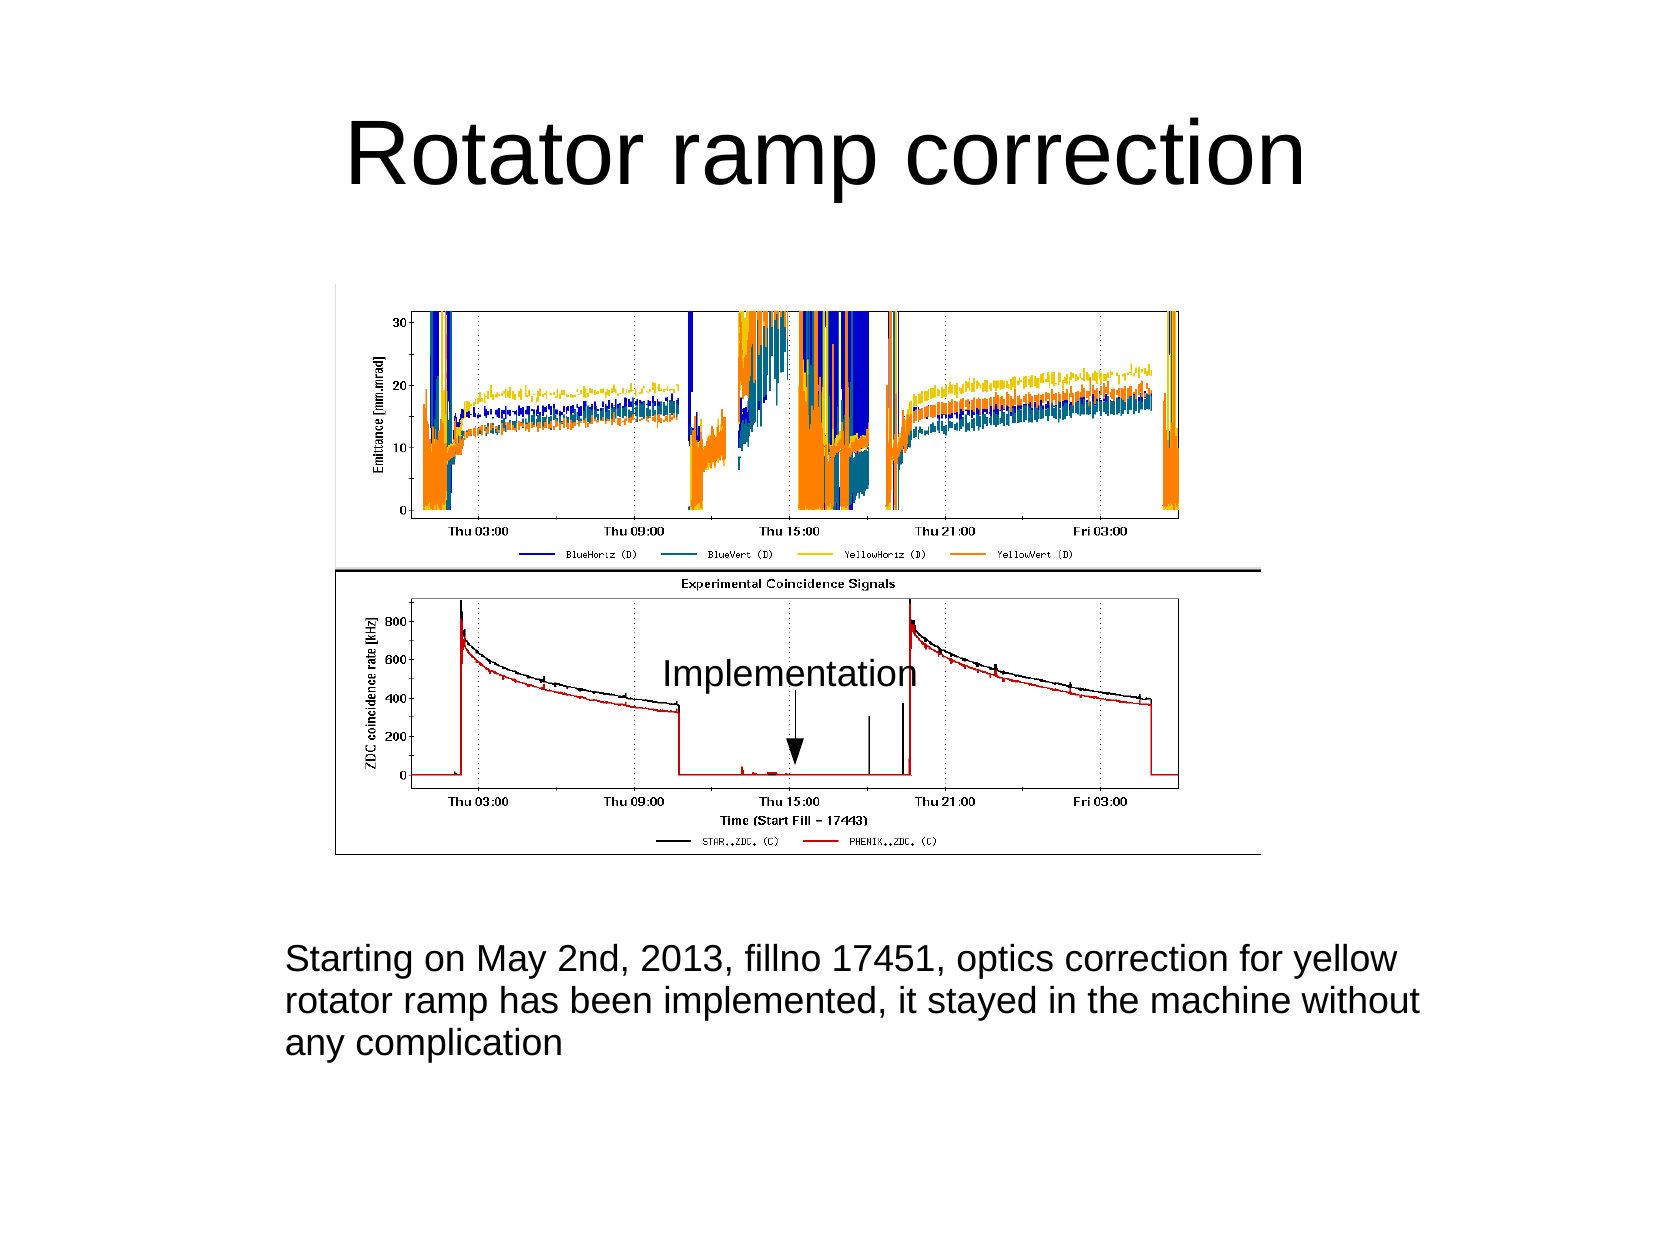

# Rotator ramp correction
Implementation
Starting on May 2nd, 2013, fillno 17451, optics correction for yellow rotator ramp has been implemented, it stayed in the machine without any complication